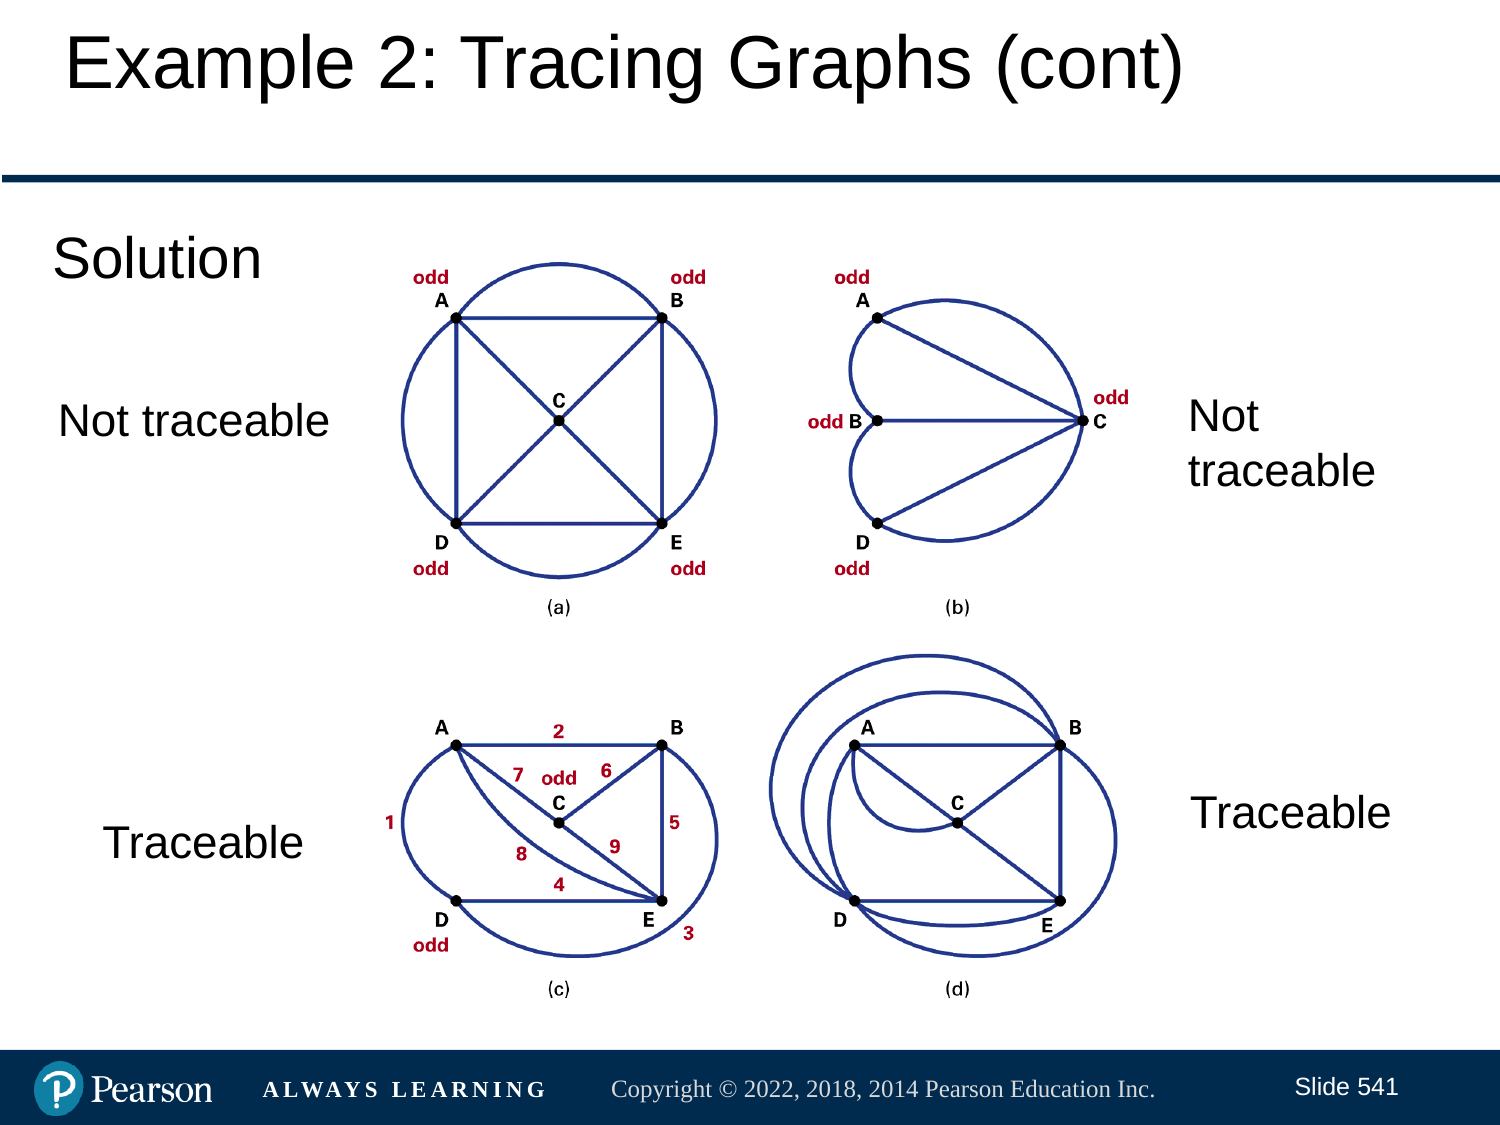

# Example 2: Tracing Graphs (cont)
Solution
Not traceable
Not traceable
Traceable
Traceable